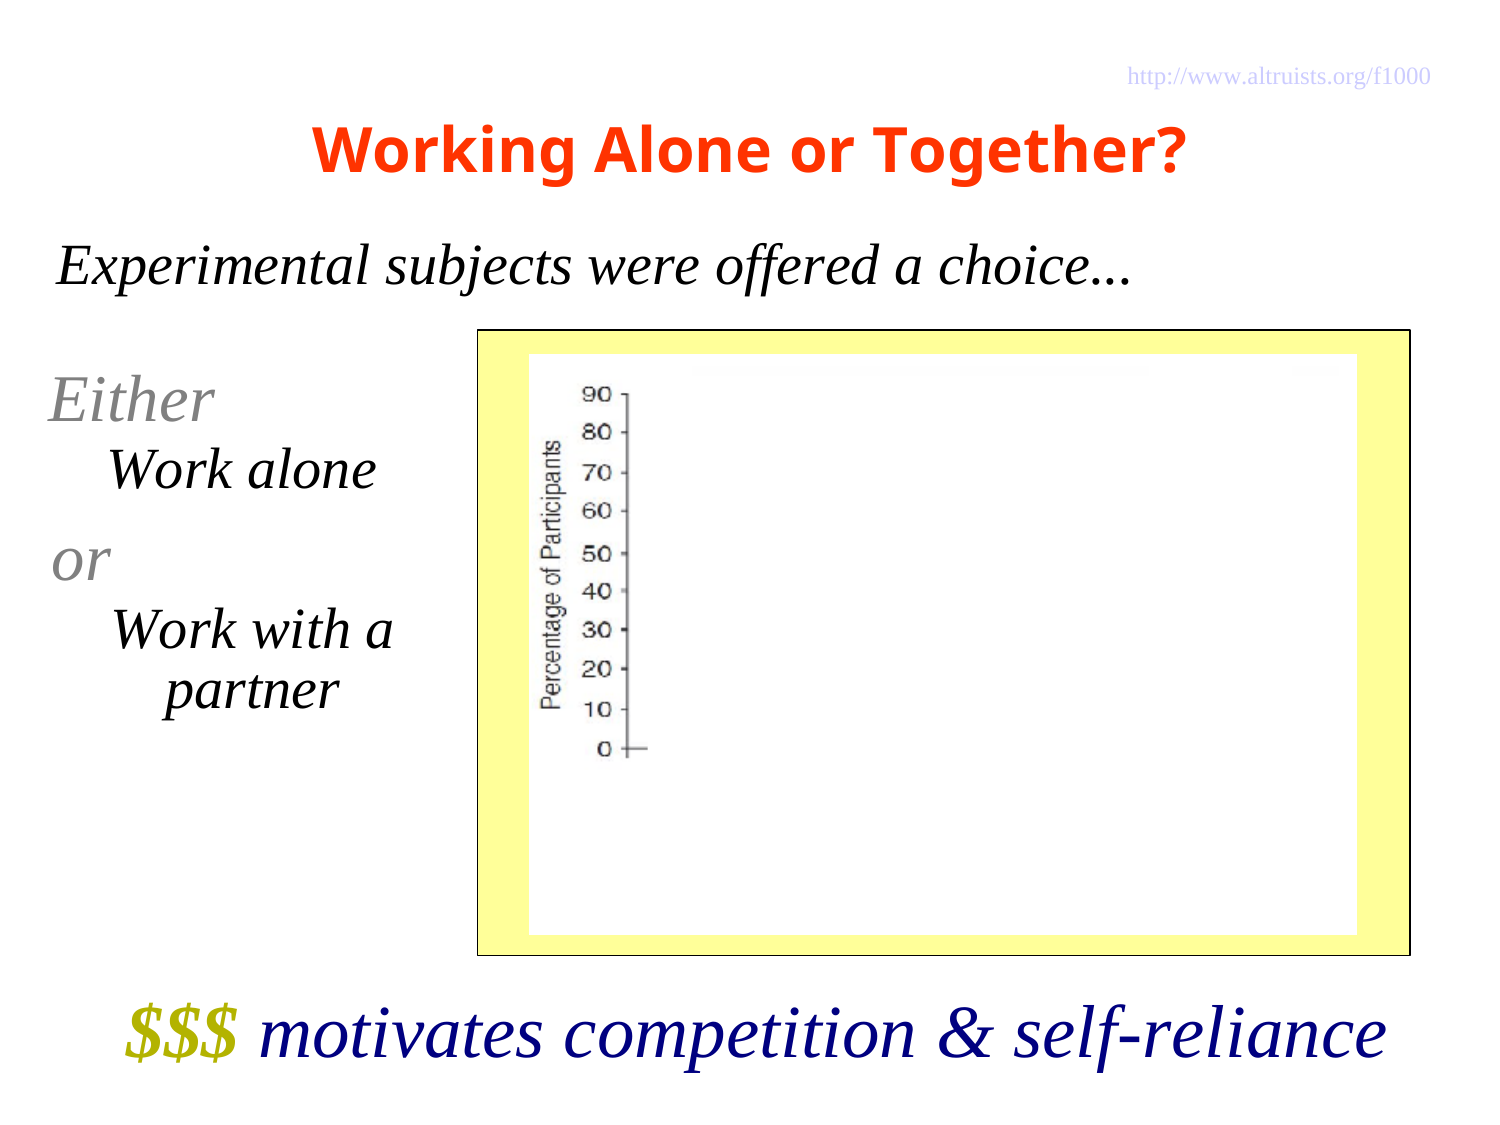

http://www.altruists.org/f1000
Working Alone or Together?
Experimental subjects were offered a choice...
 Either
Work alone
or
Work with a partner
$$$ motivates competition & self-reliance